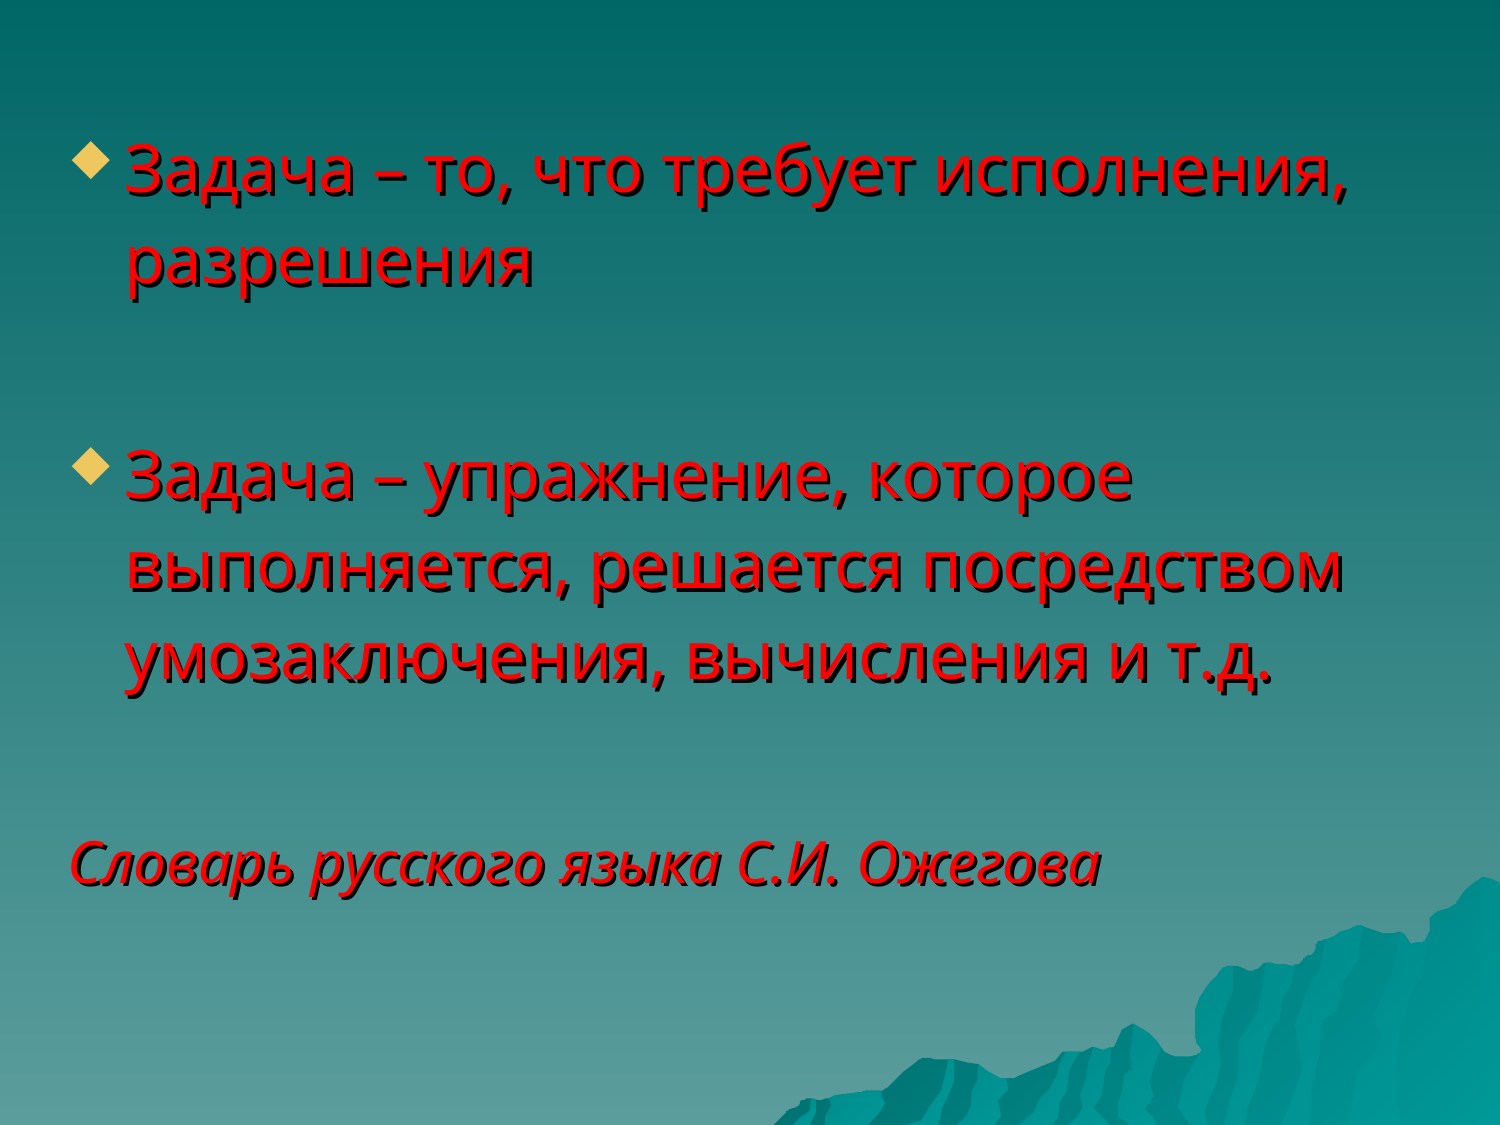

# Задача – то, что требует исполнения, разрешения
Задача – упражнение, которое выполняется, решается посредством умозаключения, вычисления и т.д.
Словарь русского языка С.И. Ожегова